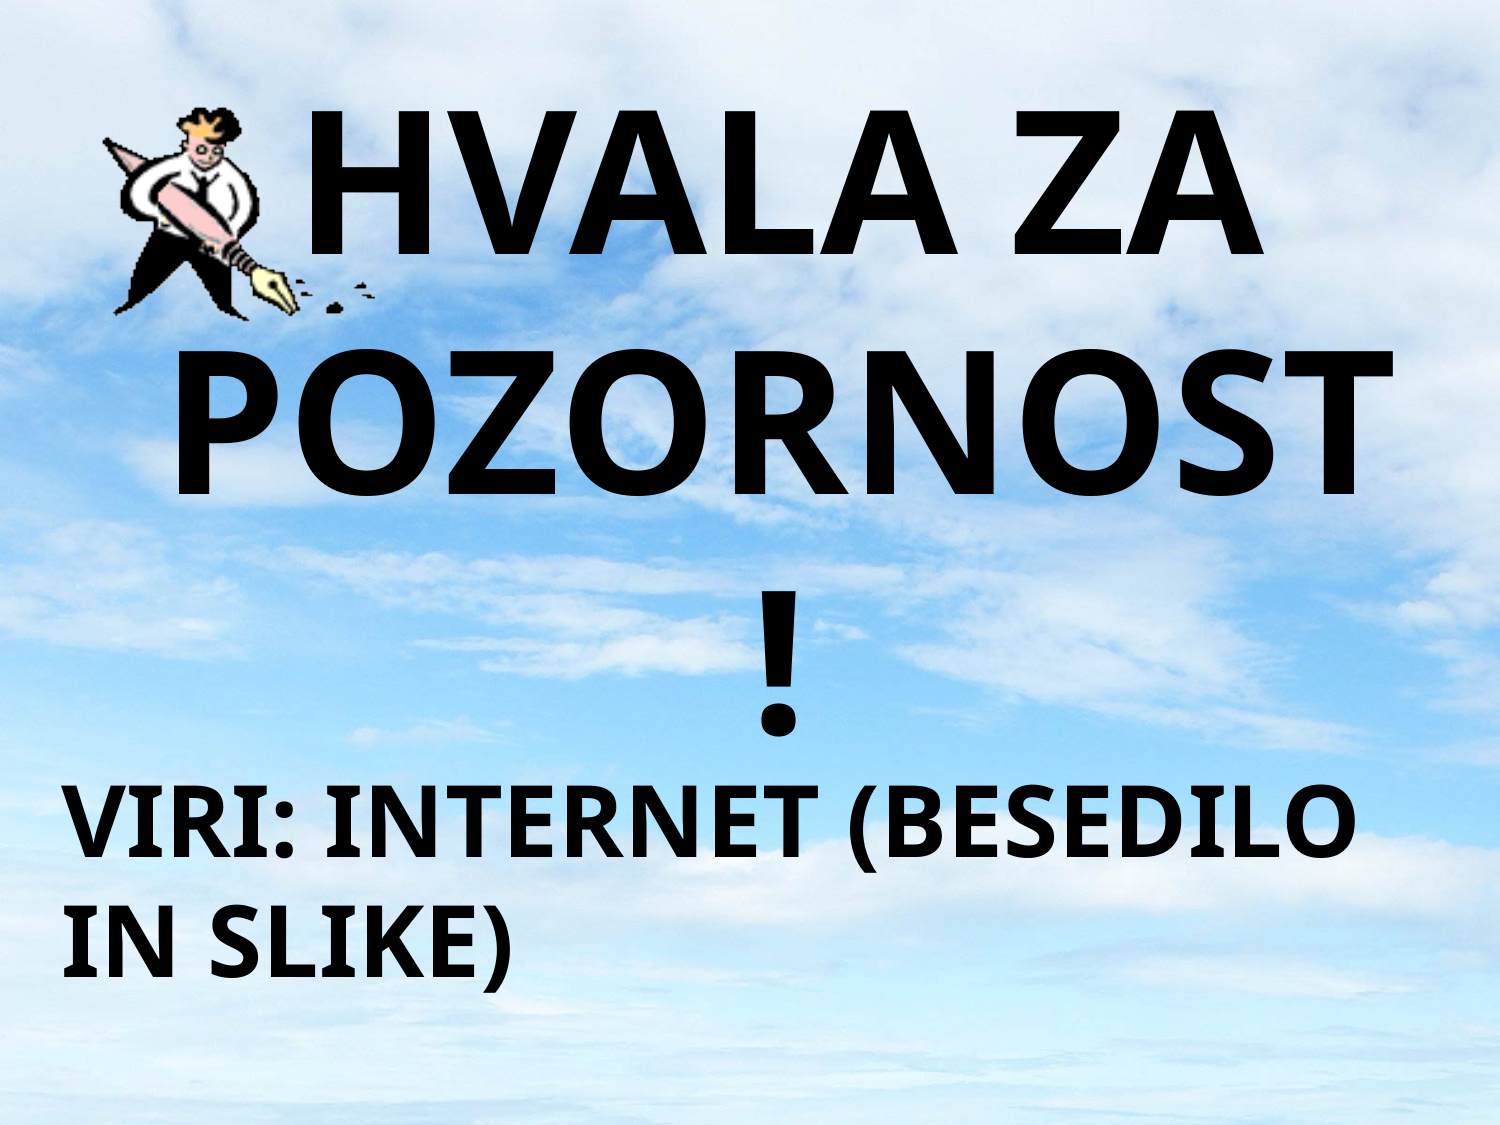

# w
HVALA ZA POZORNOST!
VIRI: INTERNET (BESEDILO IN SLIKE)